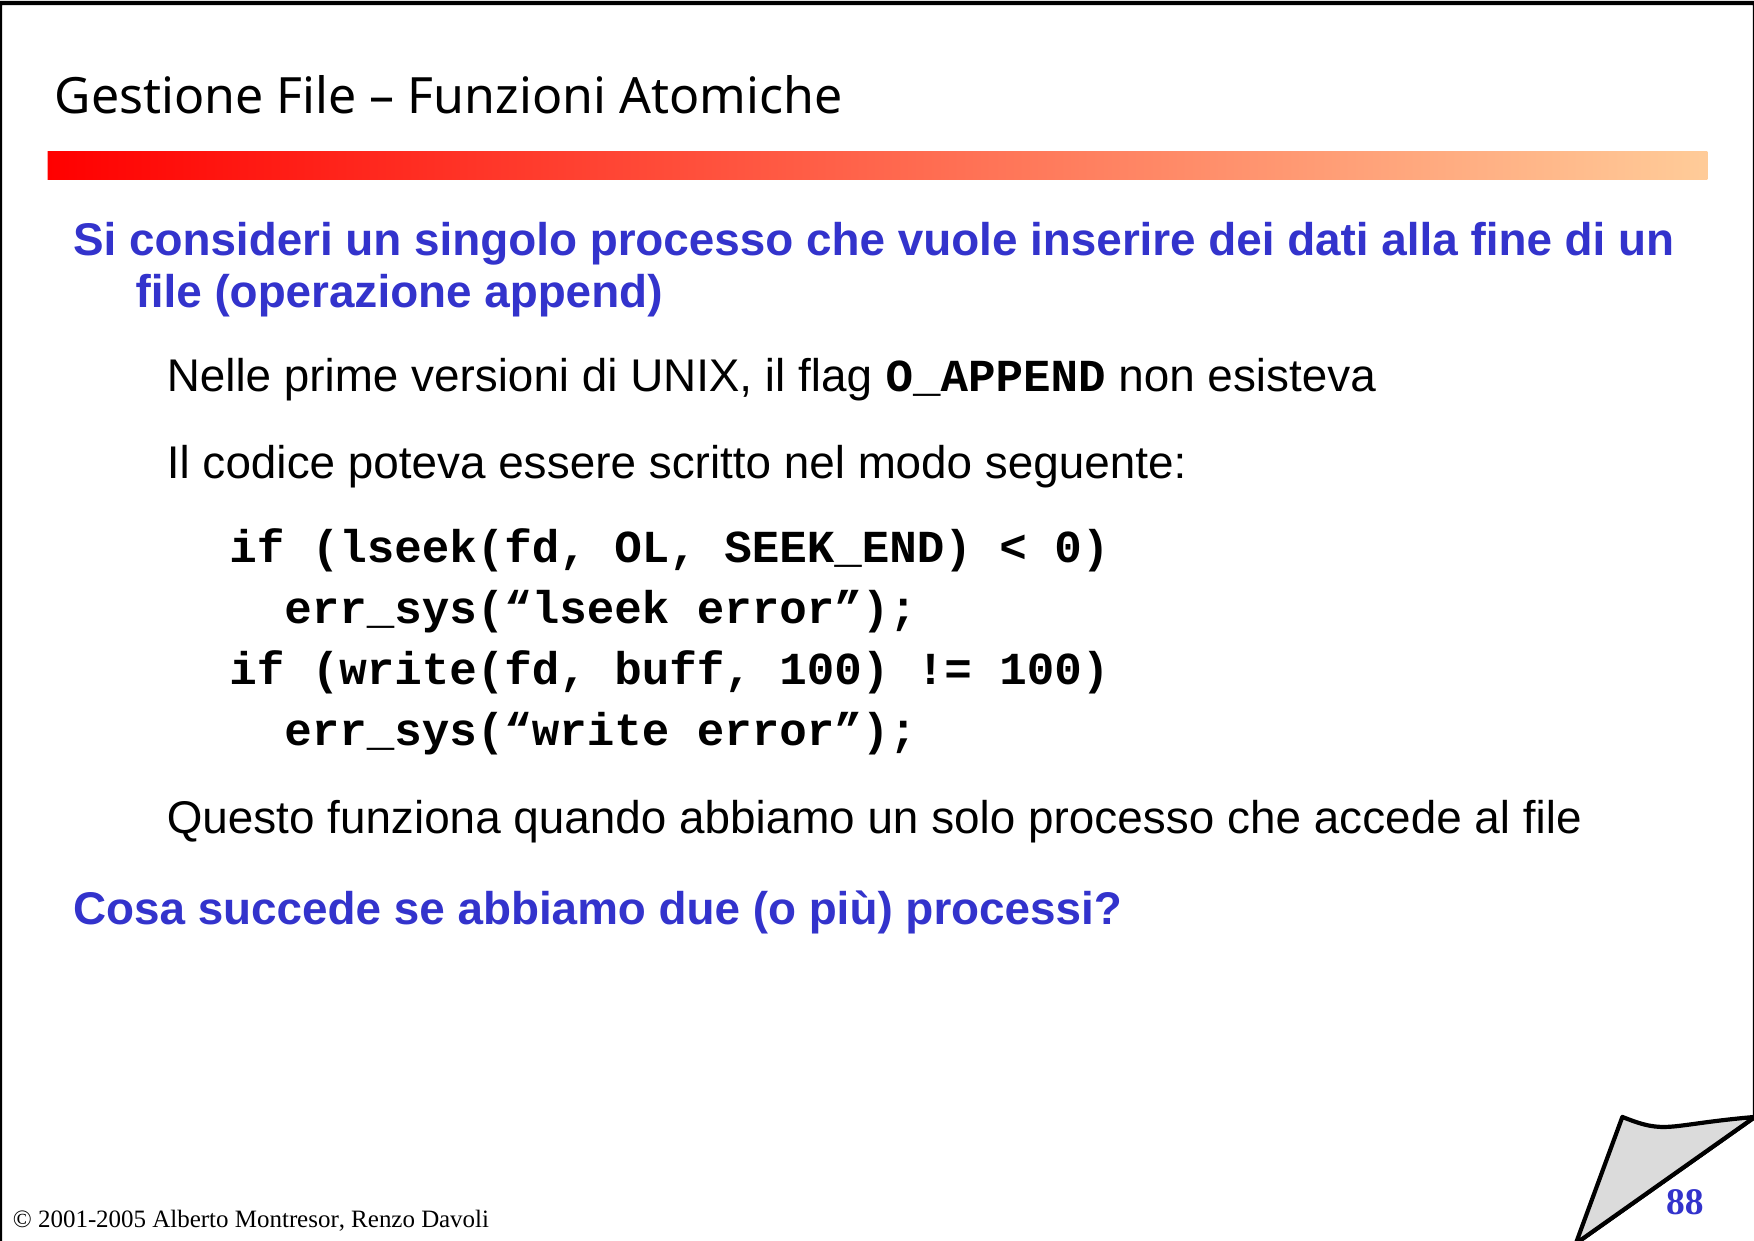

# Gestione File – Funzioni Atomiche
Si consideri un singolo processo che vuole inserire dei dati alla fine di un file (operazione append)
Nelle prime versioni di UNIX, il flag O_APPEND non esisteva
Il codice poteva essere scritto nel modo seguente:
	if (lseek(fd, OL, SEEK_END) < 0)
 err_sys(“lseek error”);
if (write(fd, buff, 100) != 100)
 err_sys(“write error”);
Questo funziona quando abbiamo un solo processo che accede al file
Cosa succede se abbiamo due (o più) processi?